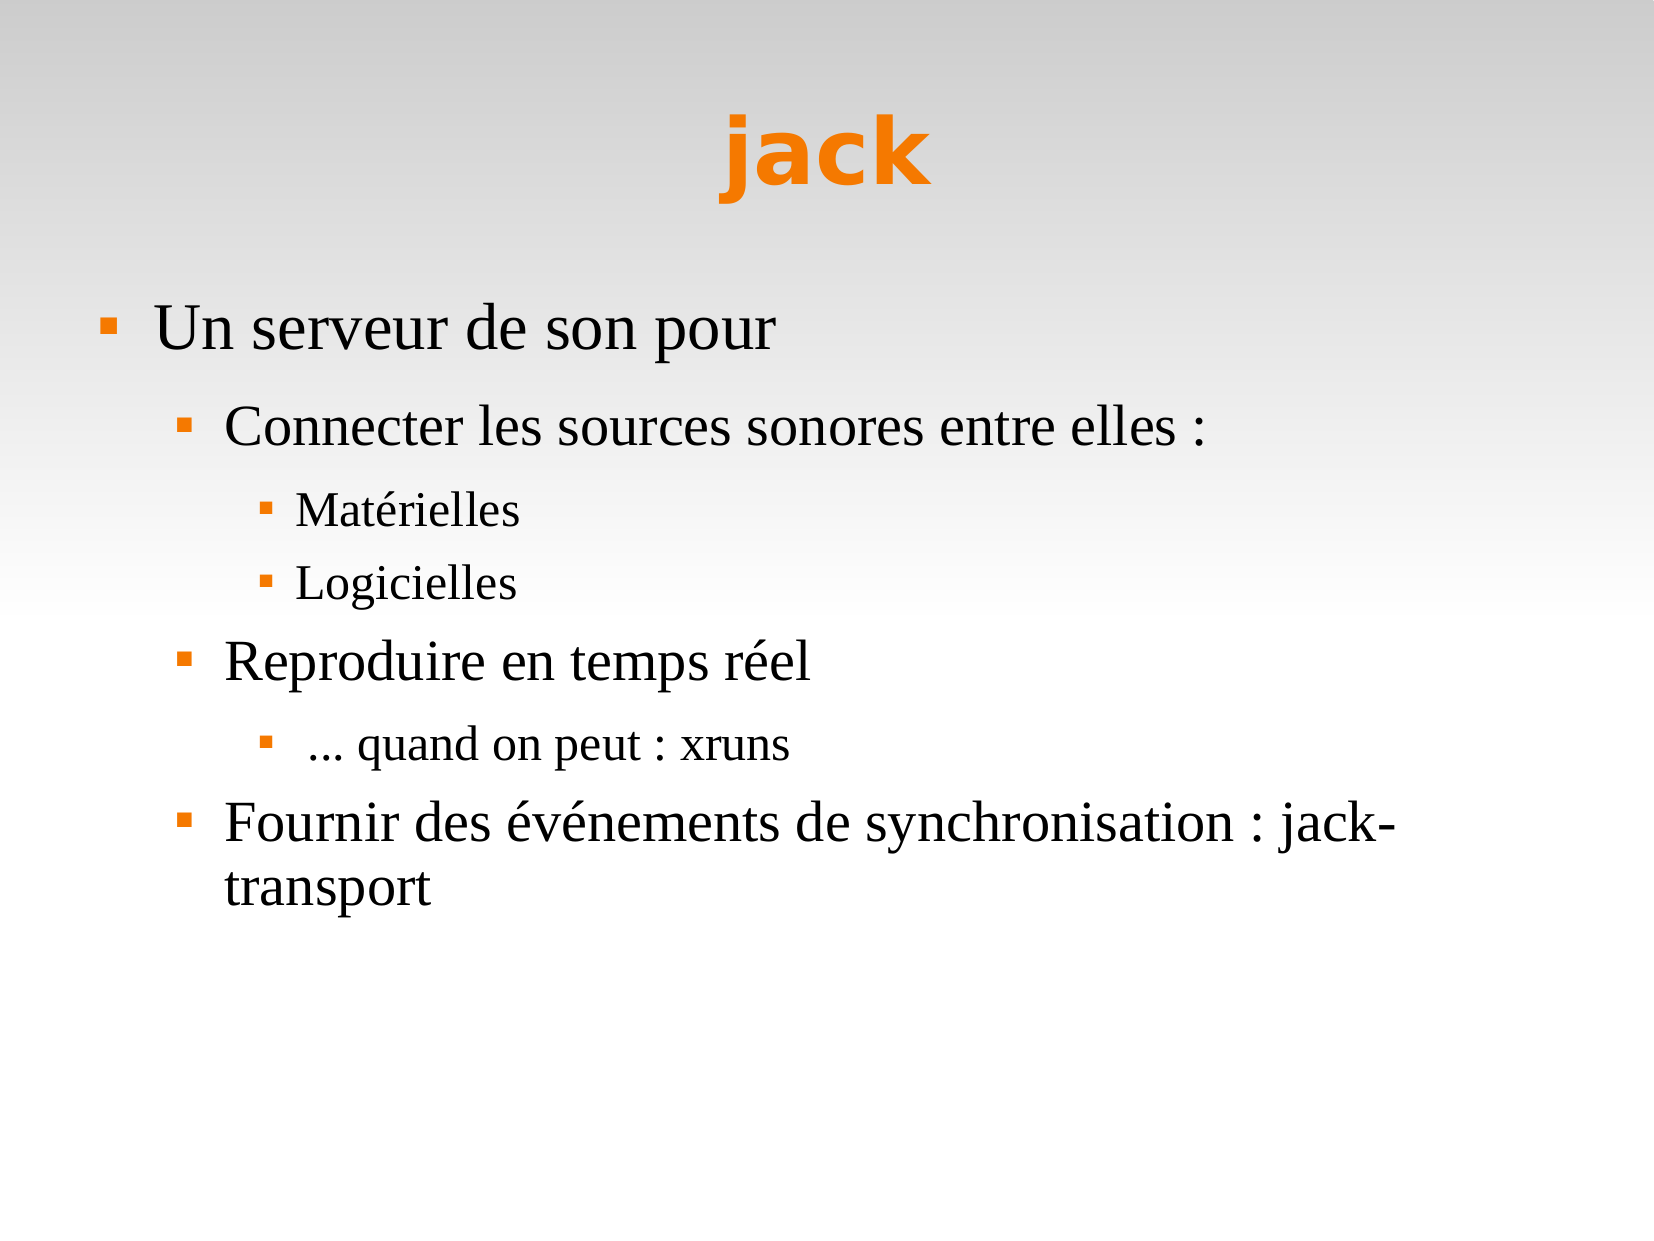

# jack
Un serveur de son pour
Connecter les sources sonores entre elles :
Matérielles
Logicielles
Reproduire en temps réel
 ... quand on peut : xruns
Fournir des événements de synchronisation : jack-transport